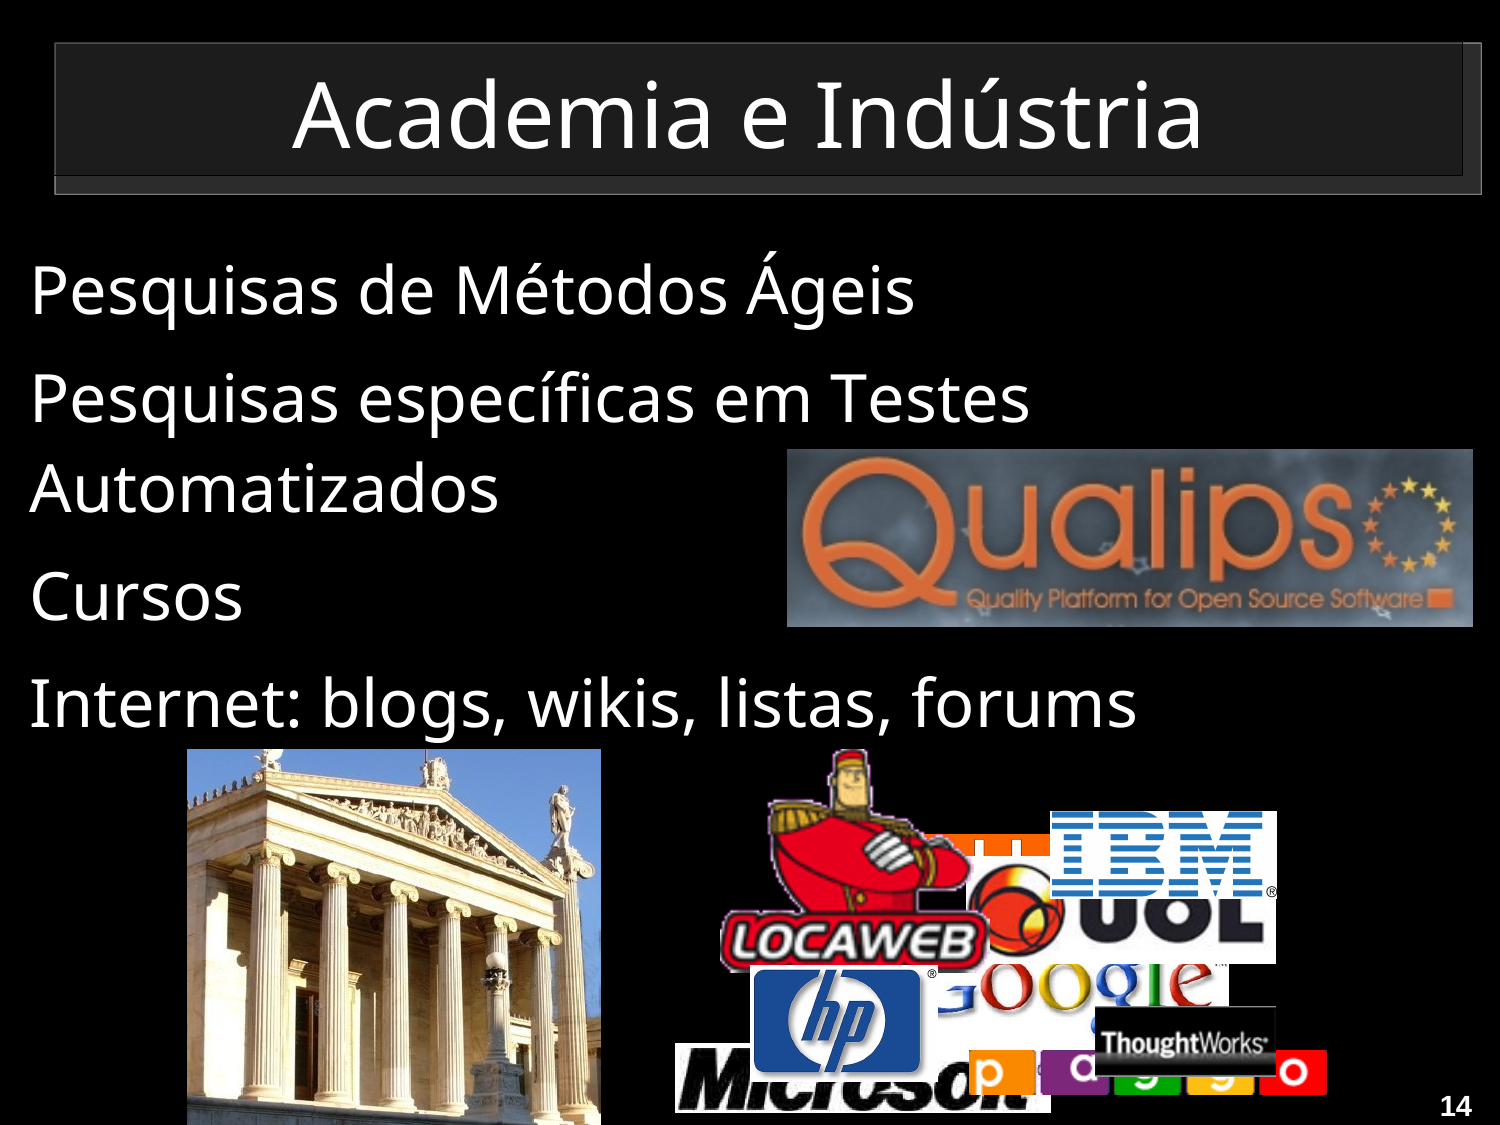

# Academia e Indústria
Pesquisas de Métodos Ágeis
Pesquisas específicas em Testes Automatizados
Cursos
Internet: blogs, wikis, listas, forums
14